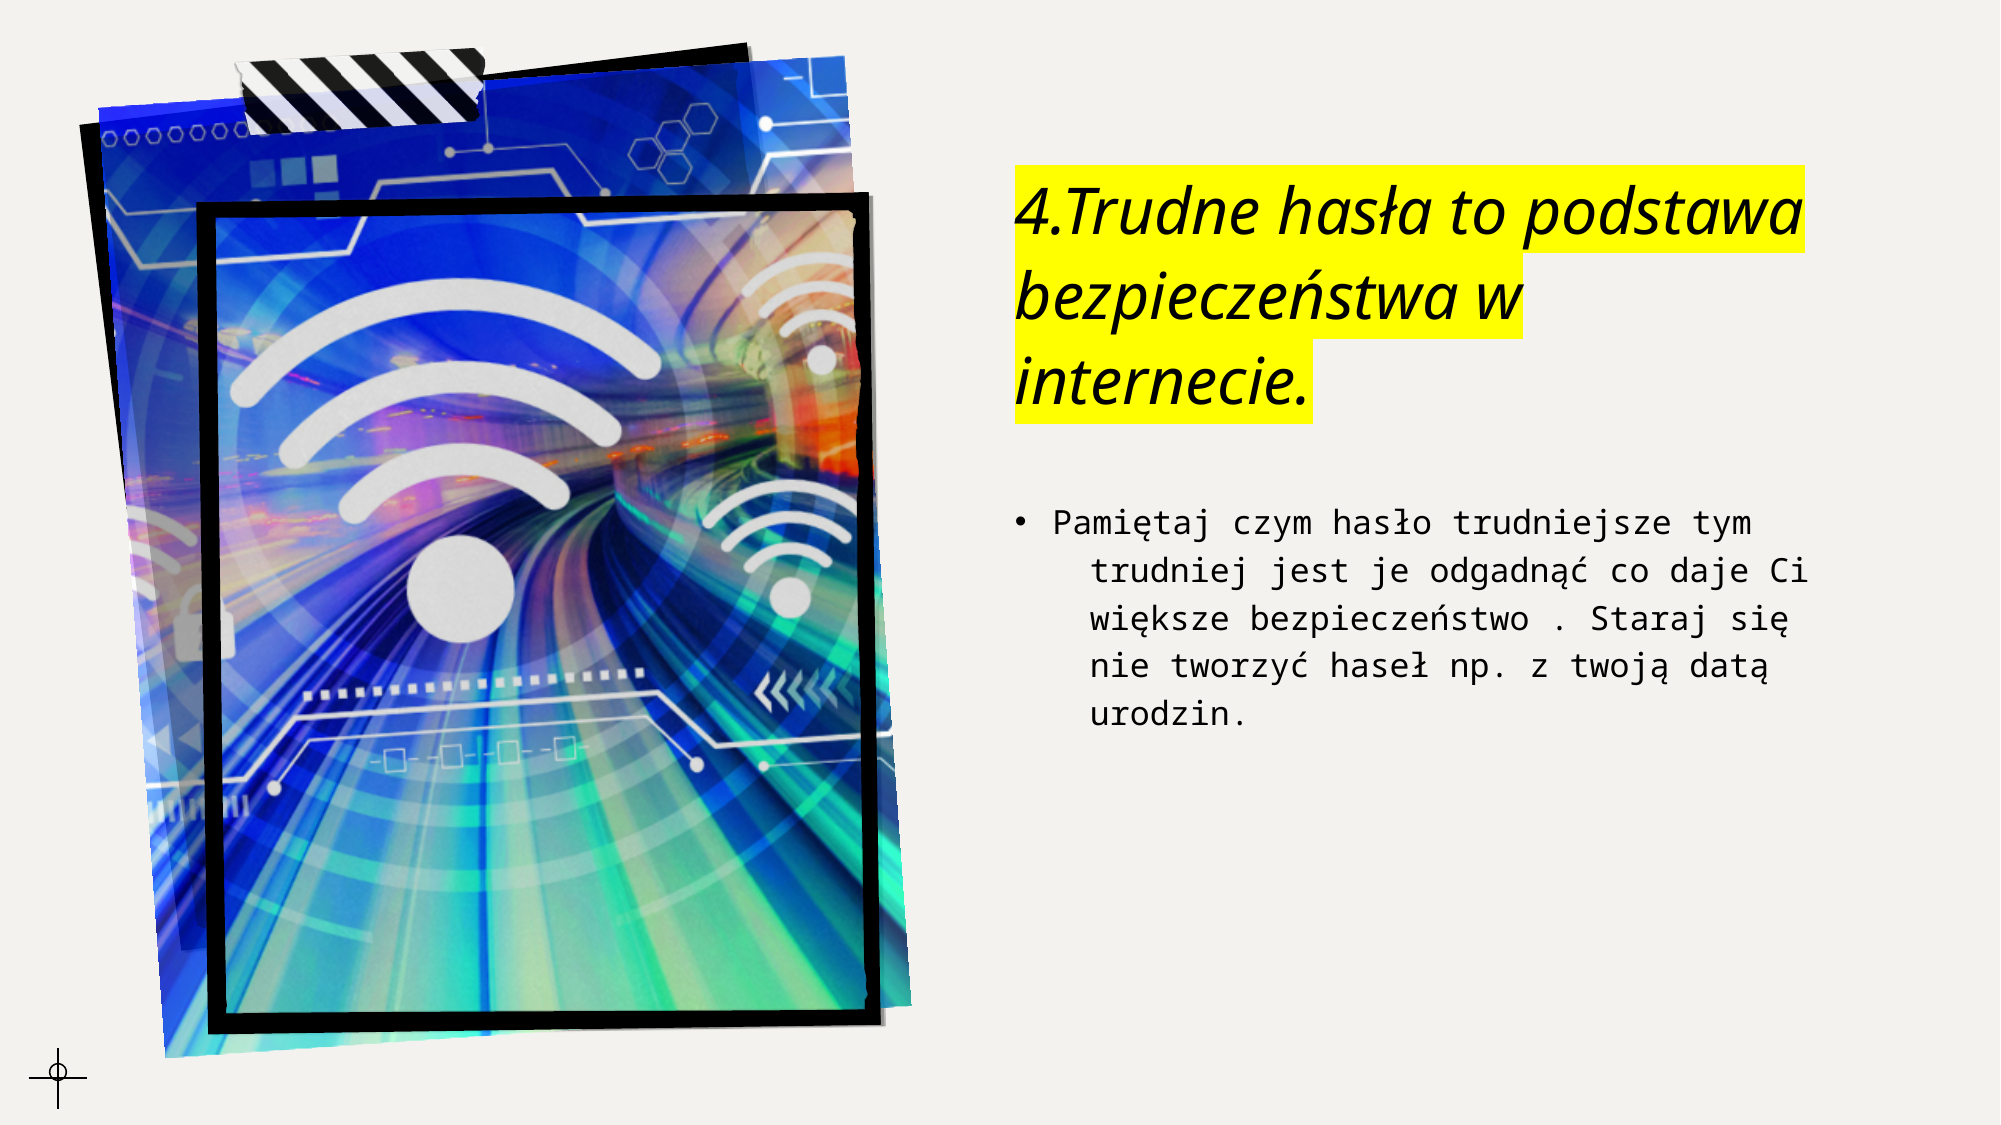

# 4.Trudne hasła to podstawa bezpieczeństwa w internecie.
Pamiętaj czym hasło trudniejsze tym trudniej jest je odgadnąć co daje Ci większe bezpieczeństwo . Staraj się nie tworzyć haseł np. z twoją datą urodzin.